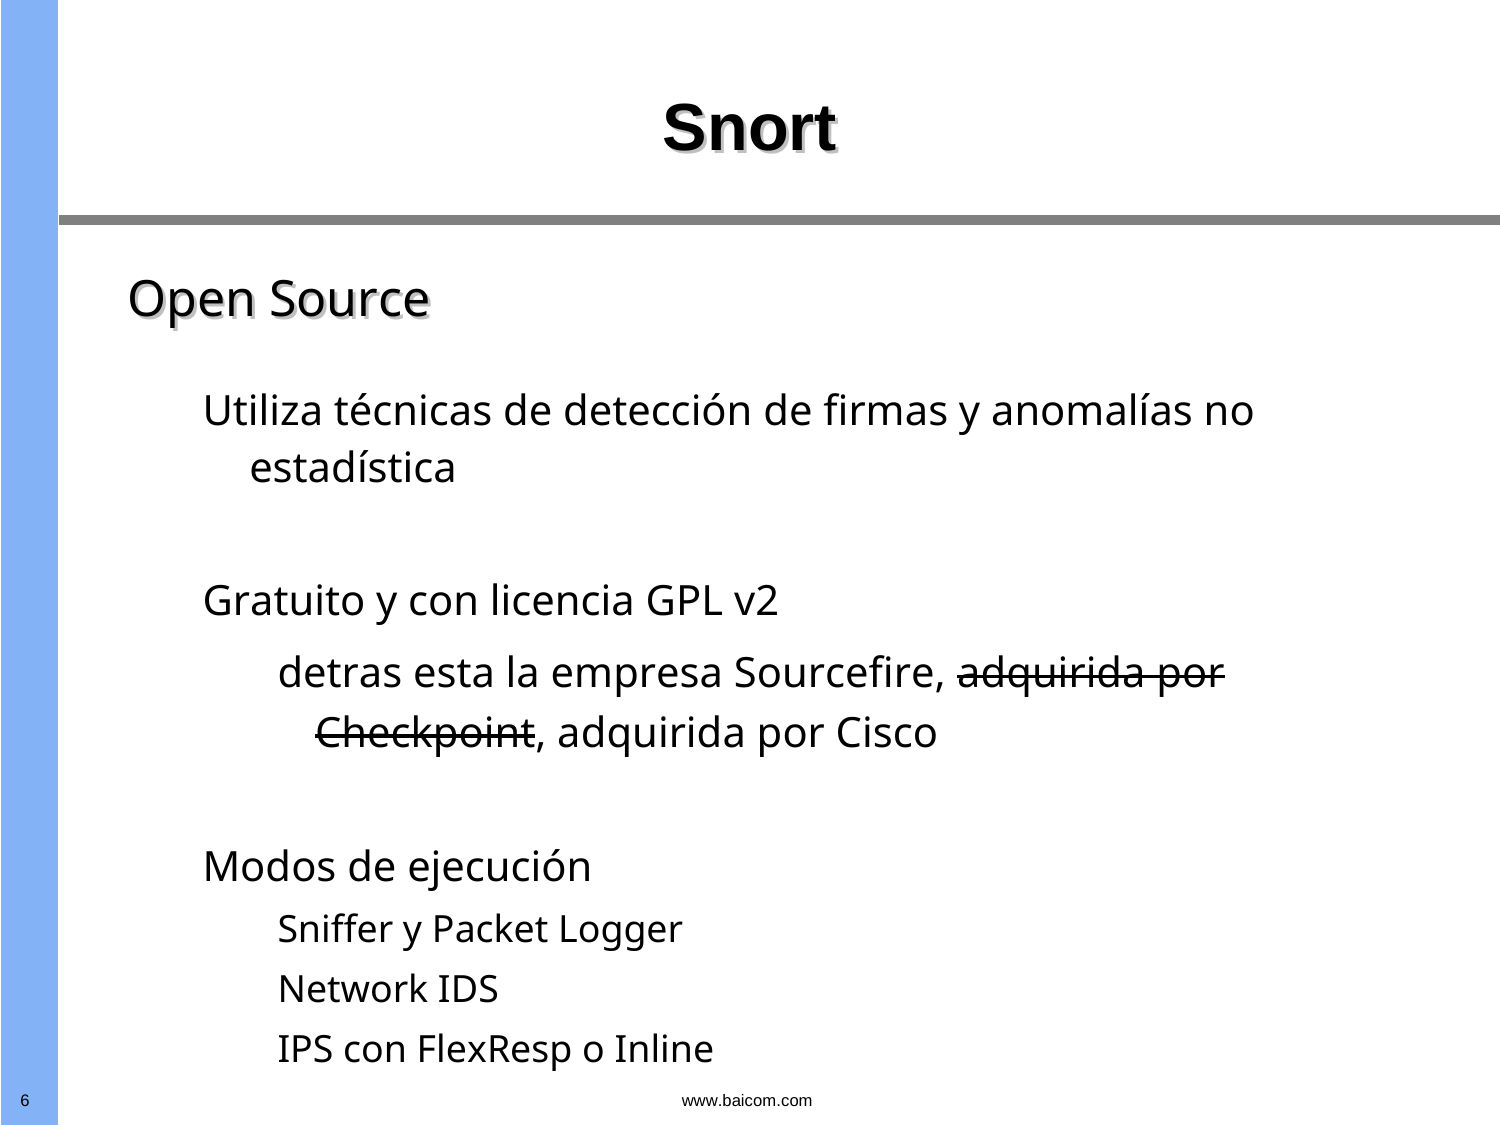

Snort
# Open Source
Utiliza técnicas de detección de firmas y anomalías no estadística
Gratuito y con licencia GPL v2
detras esta la empresa Sourcefire, adquirida por Checkpoint, adquirida por Cisco
Modos de ejecución
Sniffer y Packet Logger
Network IDS
IPS con FlexResp o Inline
6
www.baicom.com